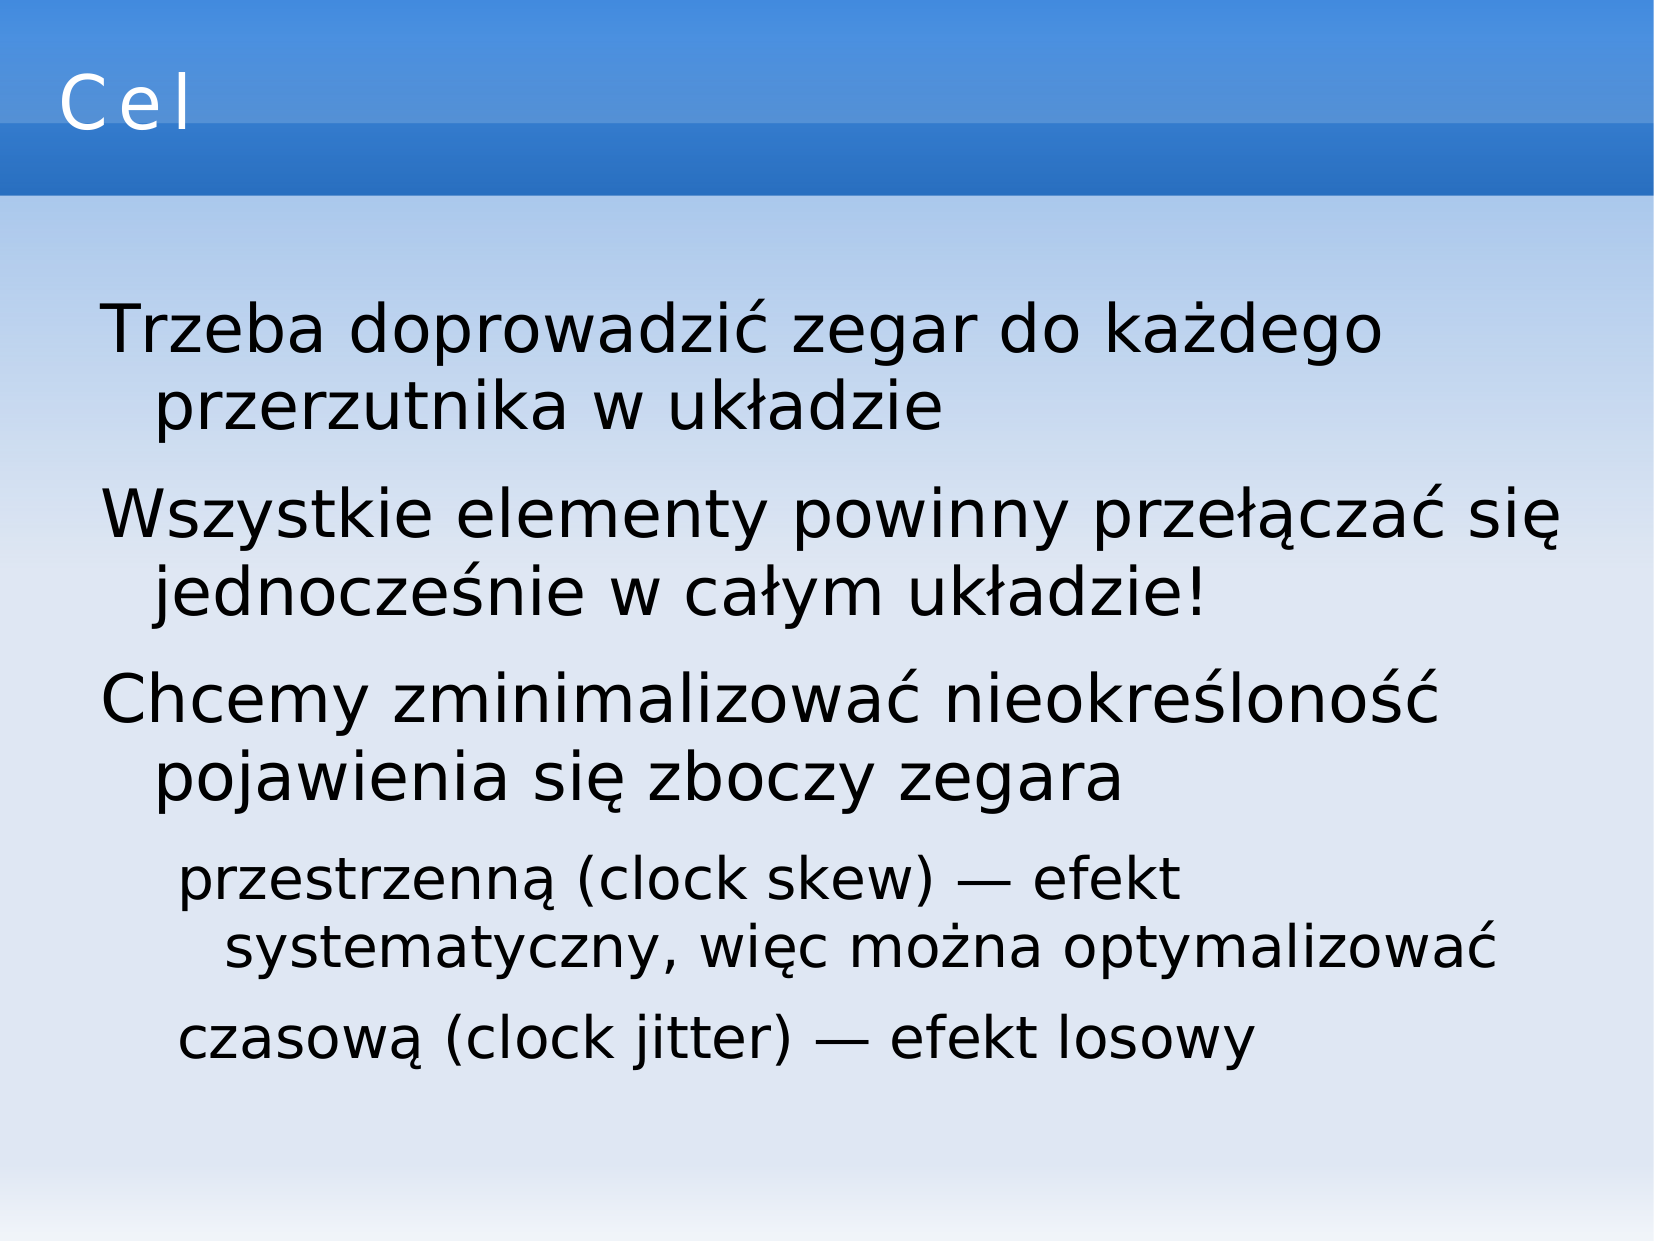

# Cel
Trzeba doprowadzić zegar do każdego przerzutnika w układzie
Wszystkie elementy powinny przełączać się jednocześnie w całym układzie!
Chcemy zminimalizować nieokreśloność pojawienia się zboczy zegara
przestrzenną (clock skew) — efekt systematyczny, więc można optymalizować
czasową (clock jitter) — efekt losowy